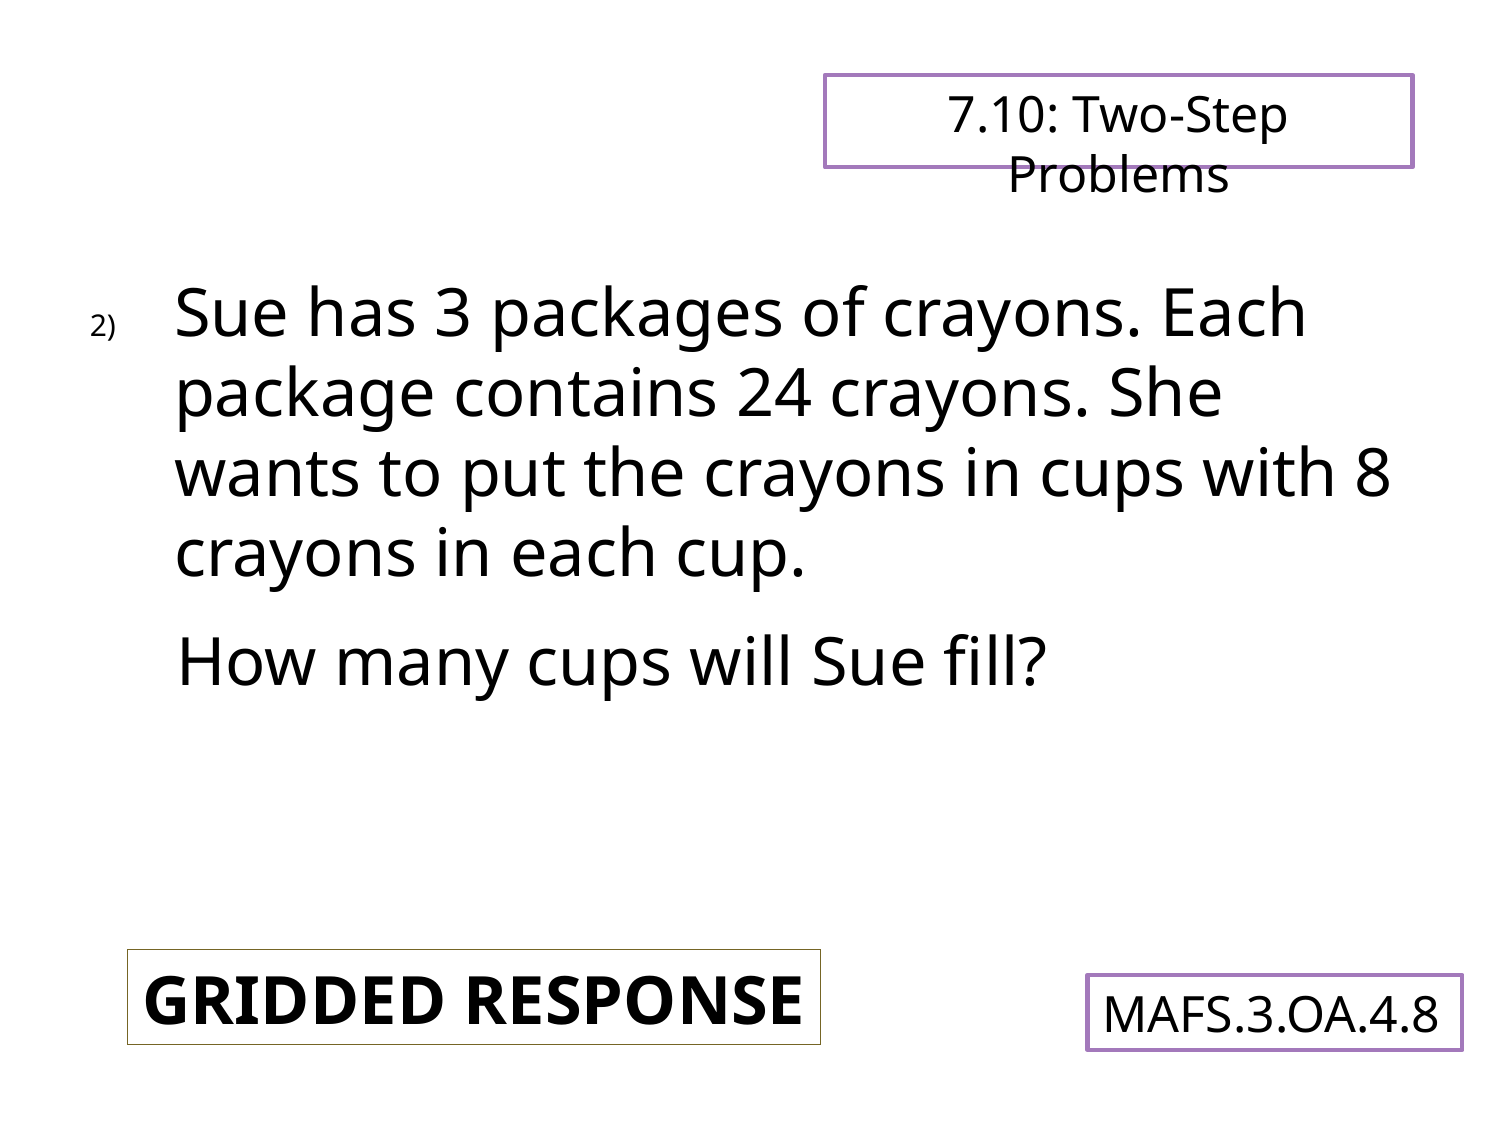

# 7.10: Two-Step Problems
Sue has 3 packages of crayons. Each package contains 24 crayons. She wants to put the crayons in cups with 8 crayons in each cup.
 How many cups will Sue fill?
GRIDDED RESPONSE
MAFS.3.OA.4.8